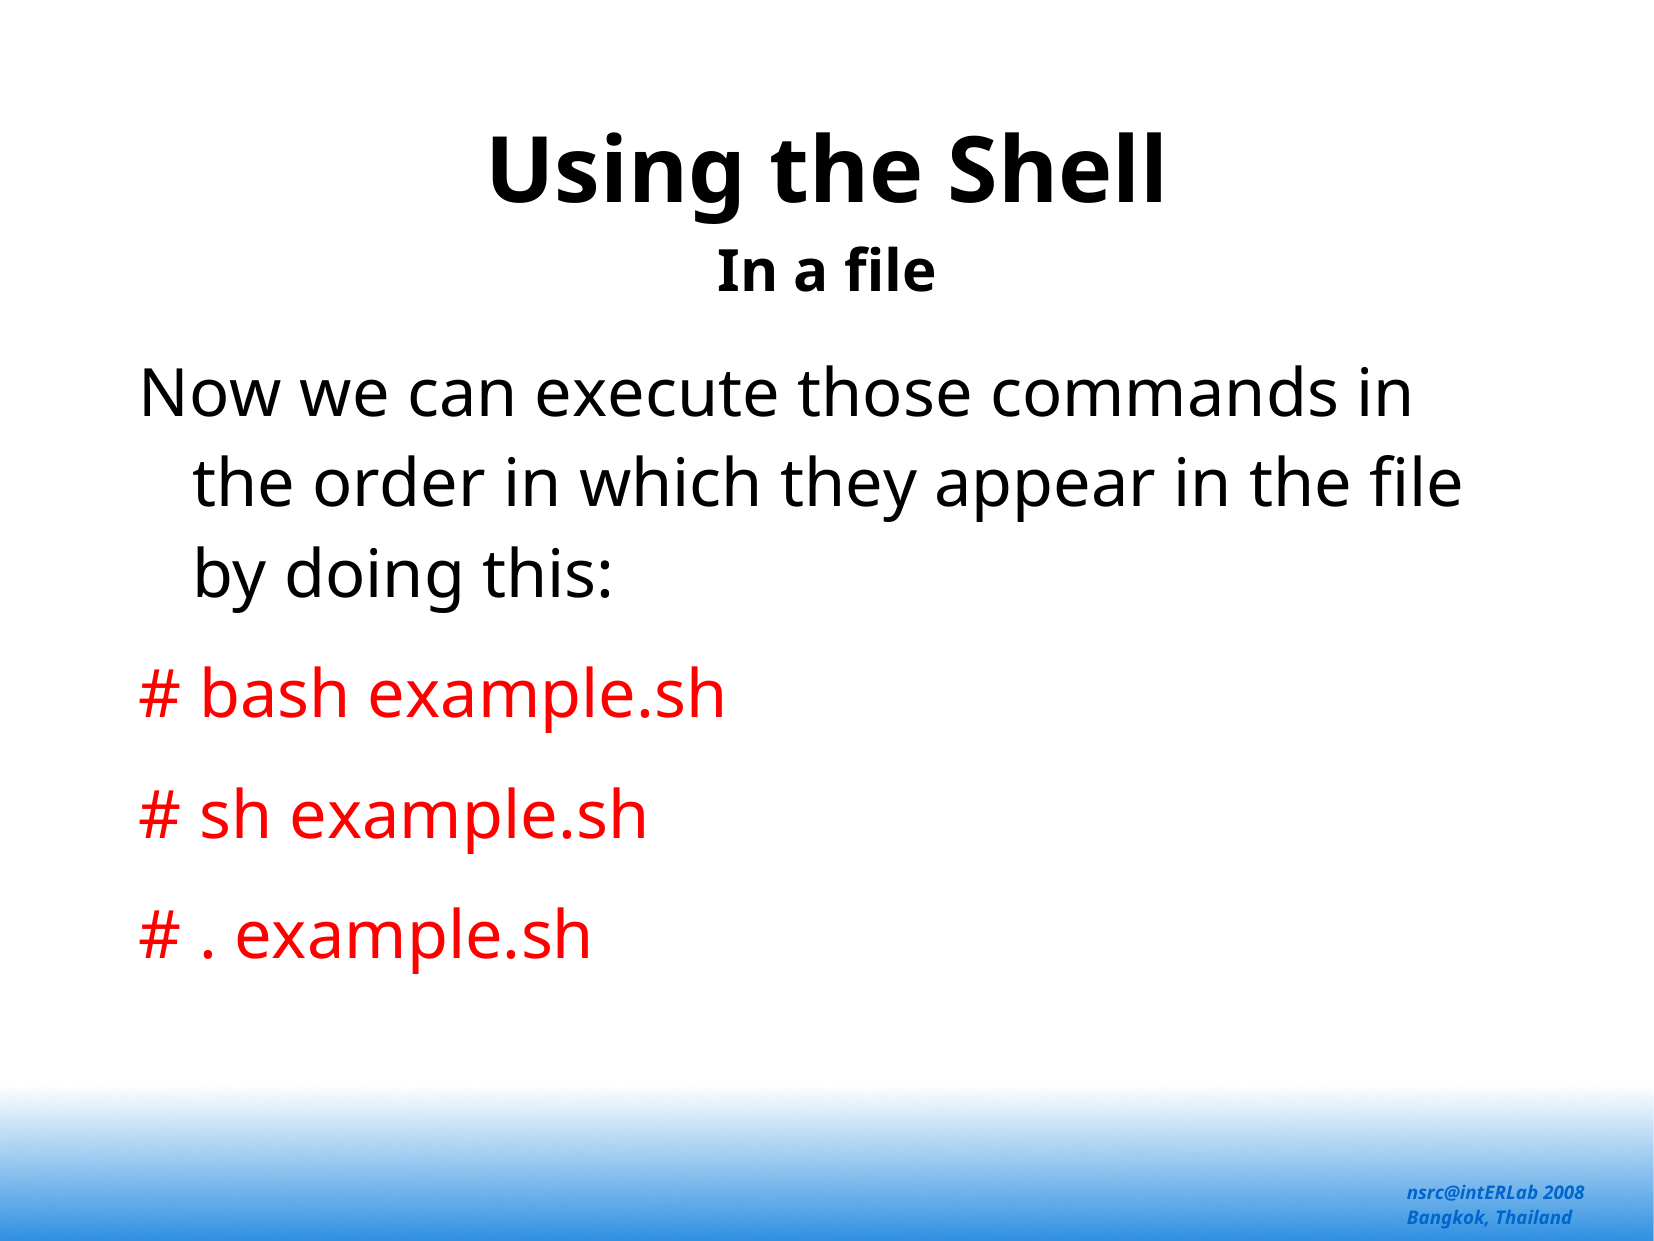

# Using the Shell In a file
Now we can execute those commands in the order in which they appear in the file by doing this:
# bash example.sh
# sh example.sh
# . example.sh